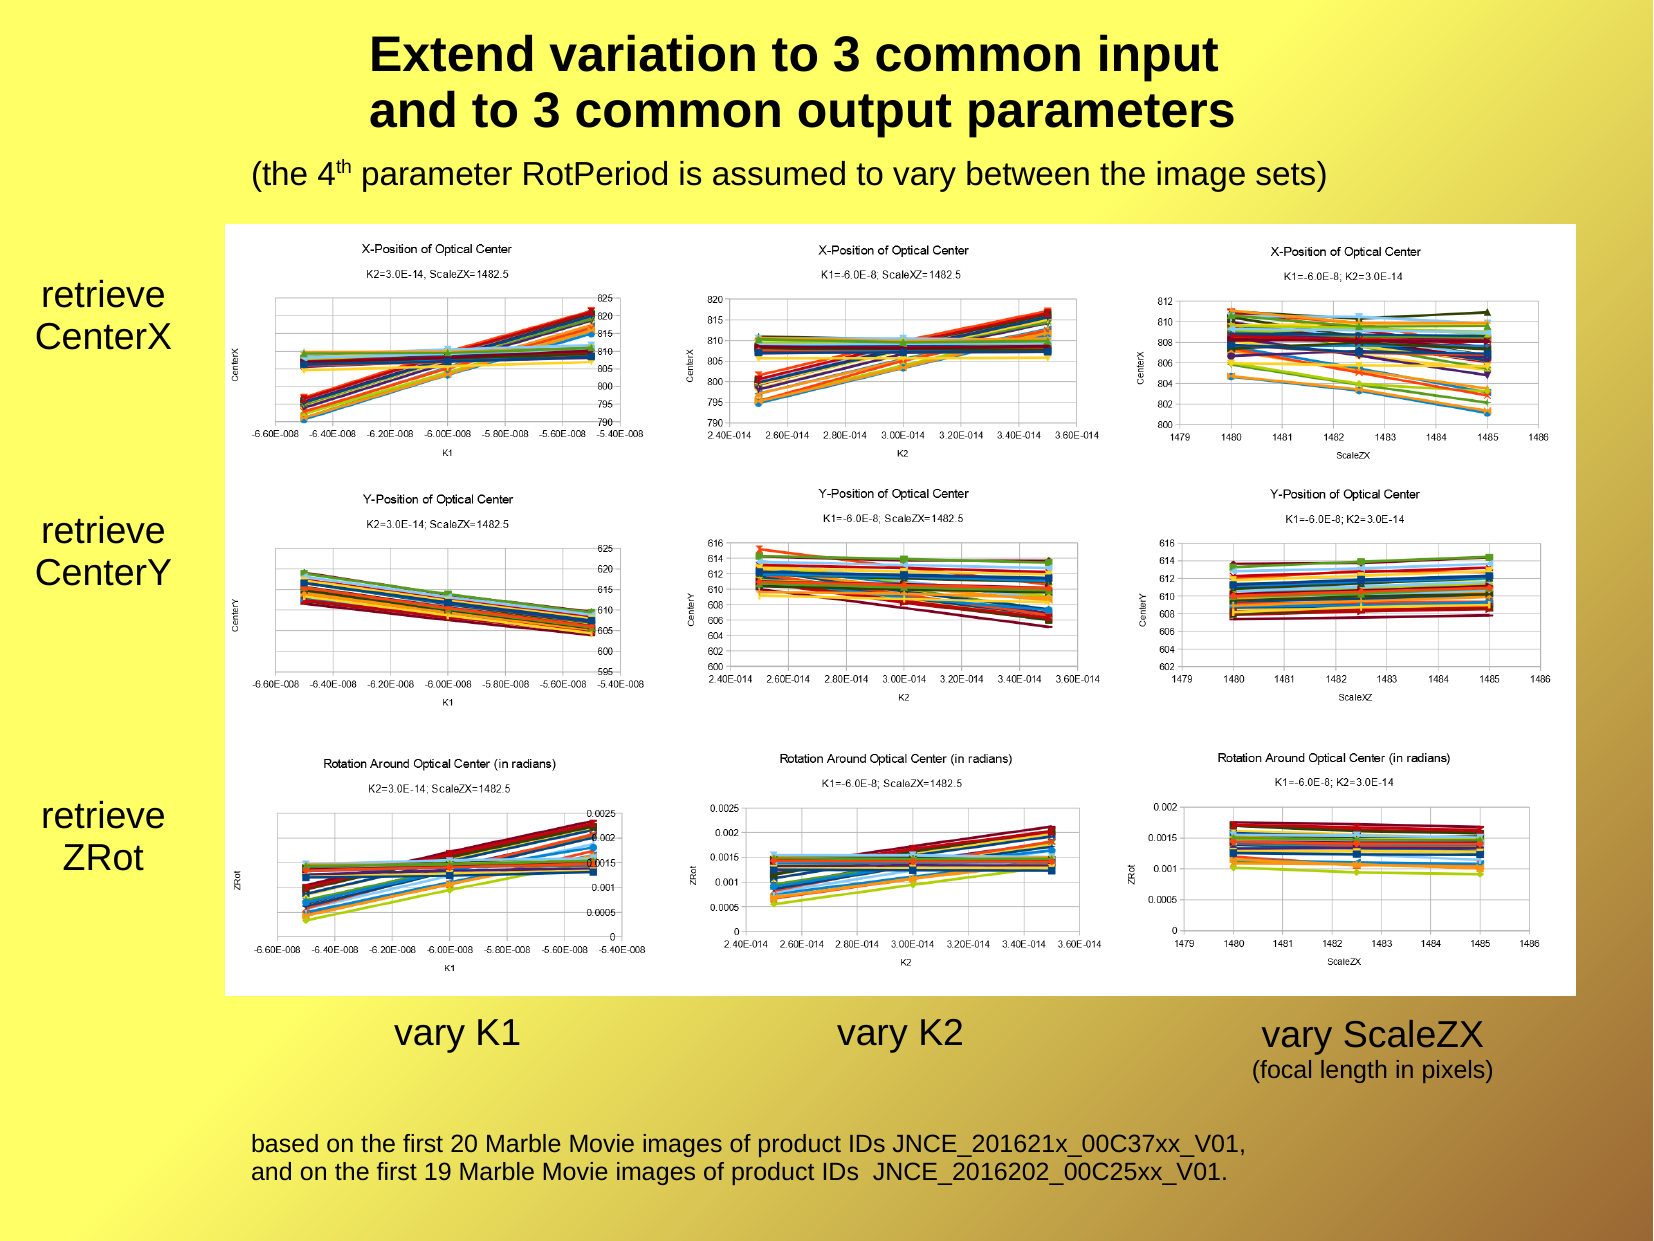

Extend variation to 3 common input
and to 3 common output parameters
(the 4th parameter RotPeriod is assumed to vary between the image sets)
retrieve
CenterX
retrieve
CenterY
retrieve
ZRot
vary K1
vary K2
vary ScaleZX
(focal length in pixels)
based on the first 20 Marble Movie images of product IDs JNCE_201621x_00C37xx_V01,
and on the first 19 Marble Movie images of product IDs JNCE_2016202_00C25xx_V01.